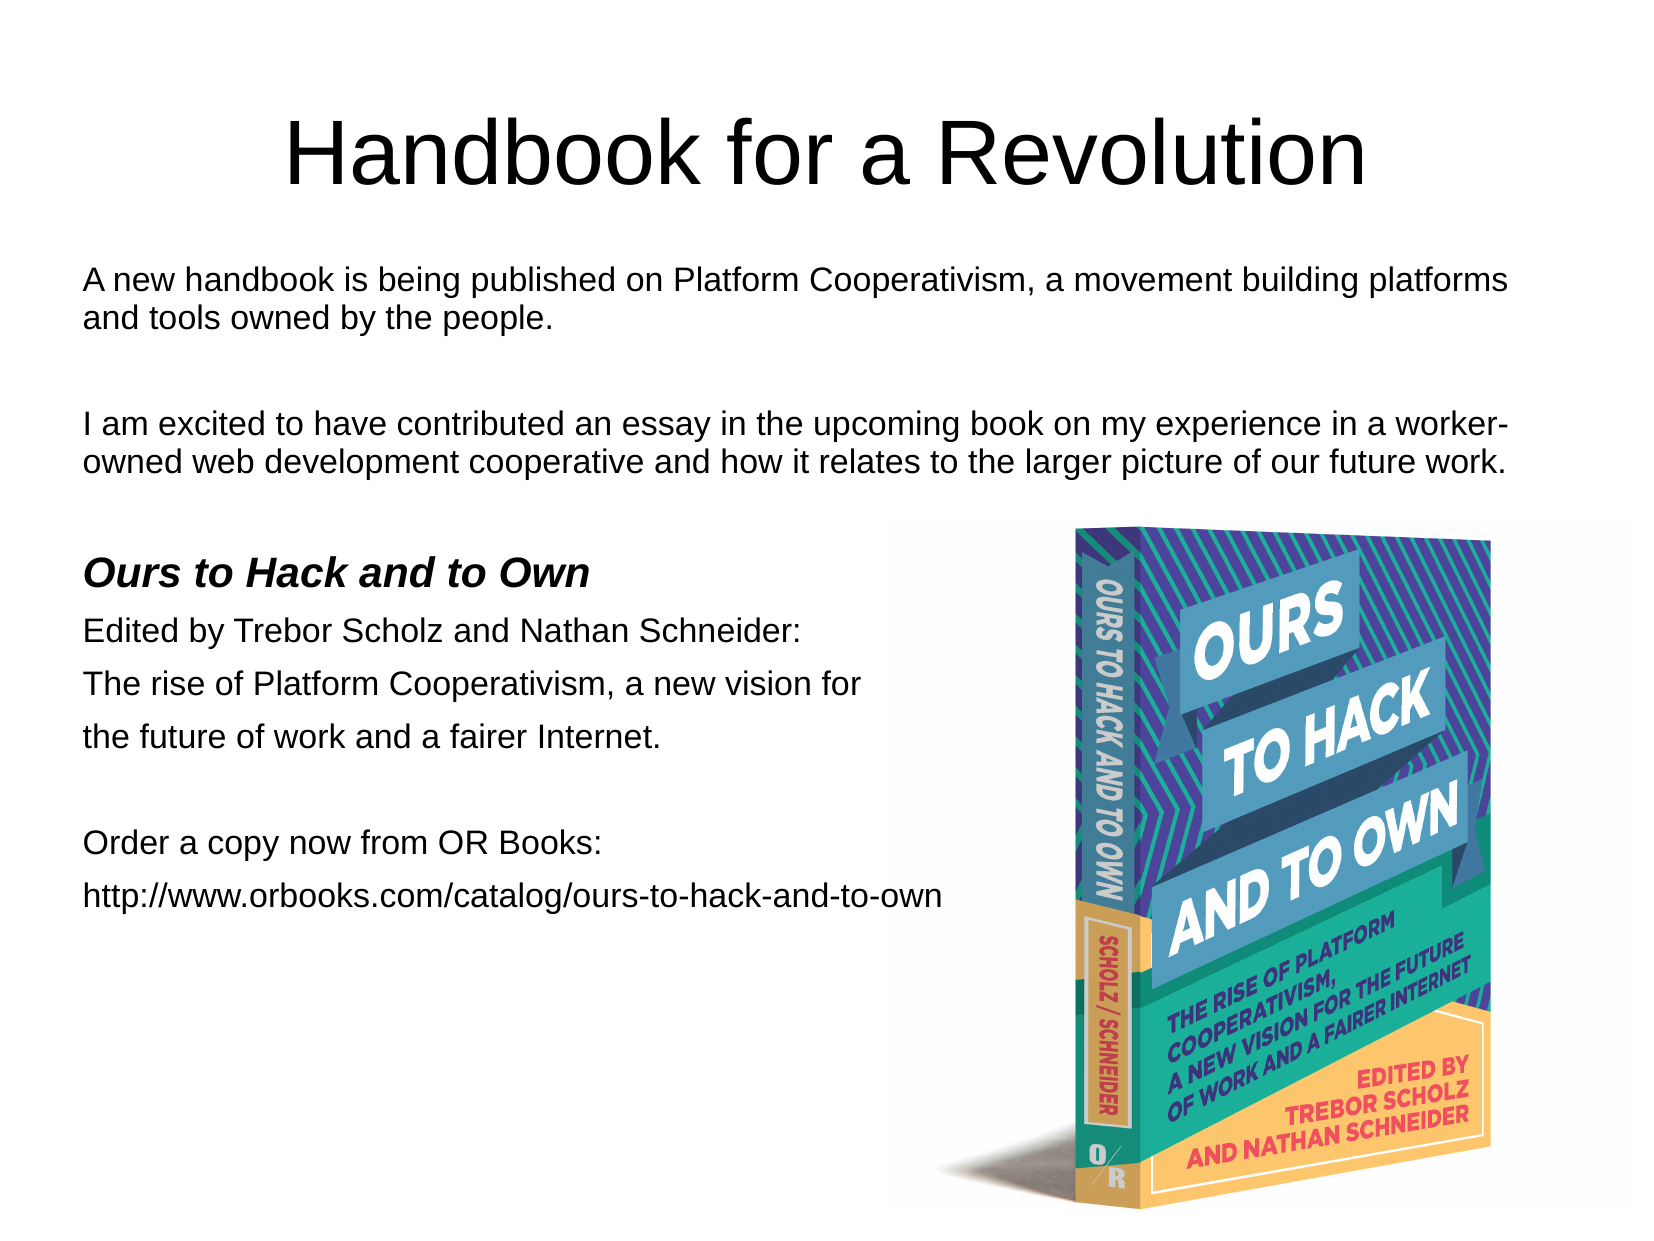

# Handbook for a Revolution
A new handbook is being published on Platform Cooperativism, a movement building platforms and tools owned by the people.
I am excited to have contributed an essay in the upcoming book on my experience in a worker-owned web development cooperative and how it relates to the larger picture of our future work.
Ours to Hack and to Own
Edited by Trebor Scholz and Nathan Schneider:
The rise of Platform Cooperativism, a new vision for
the future of work and a fairer Internet.
Order a copy now from OR Books:
http://www.orbooks.com/catalog/ours-to-hack-and-to-own